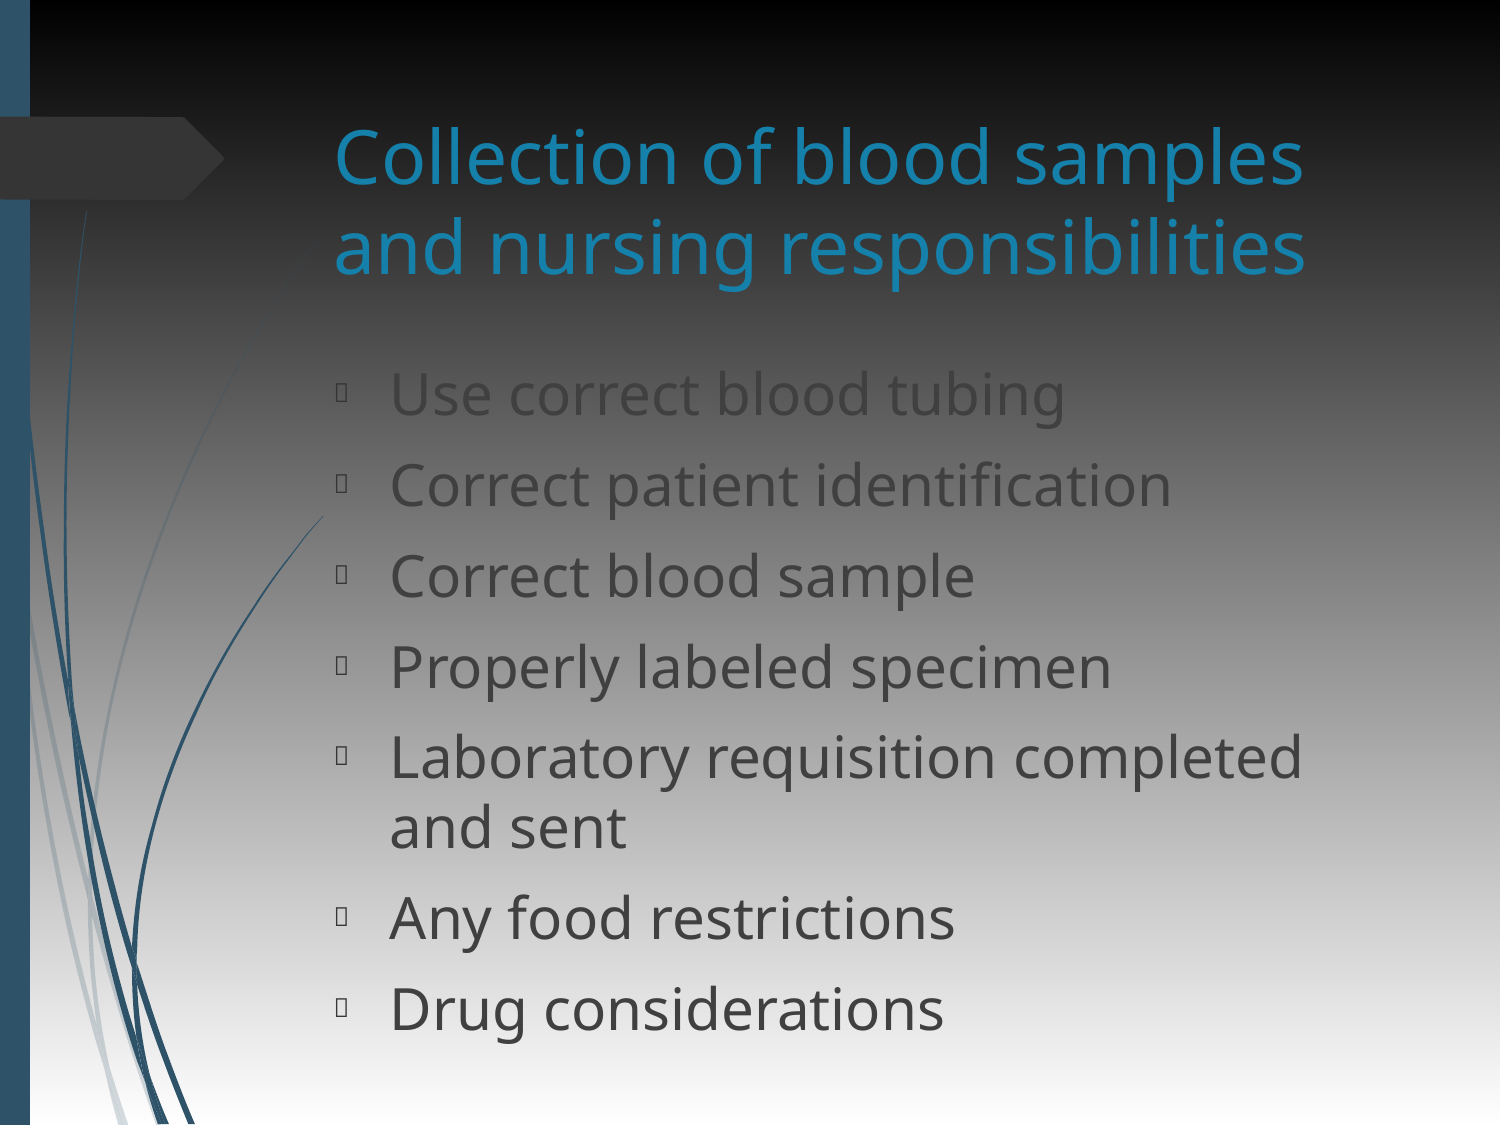

# Collection of blood samples and nursing responsibilities
Use correct blood tubing
Correct patient identification
Correct blood sample
Properly labeled specimen
Laboratory requisition completed and sent
Any food restrictions
Drug considerations